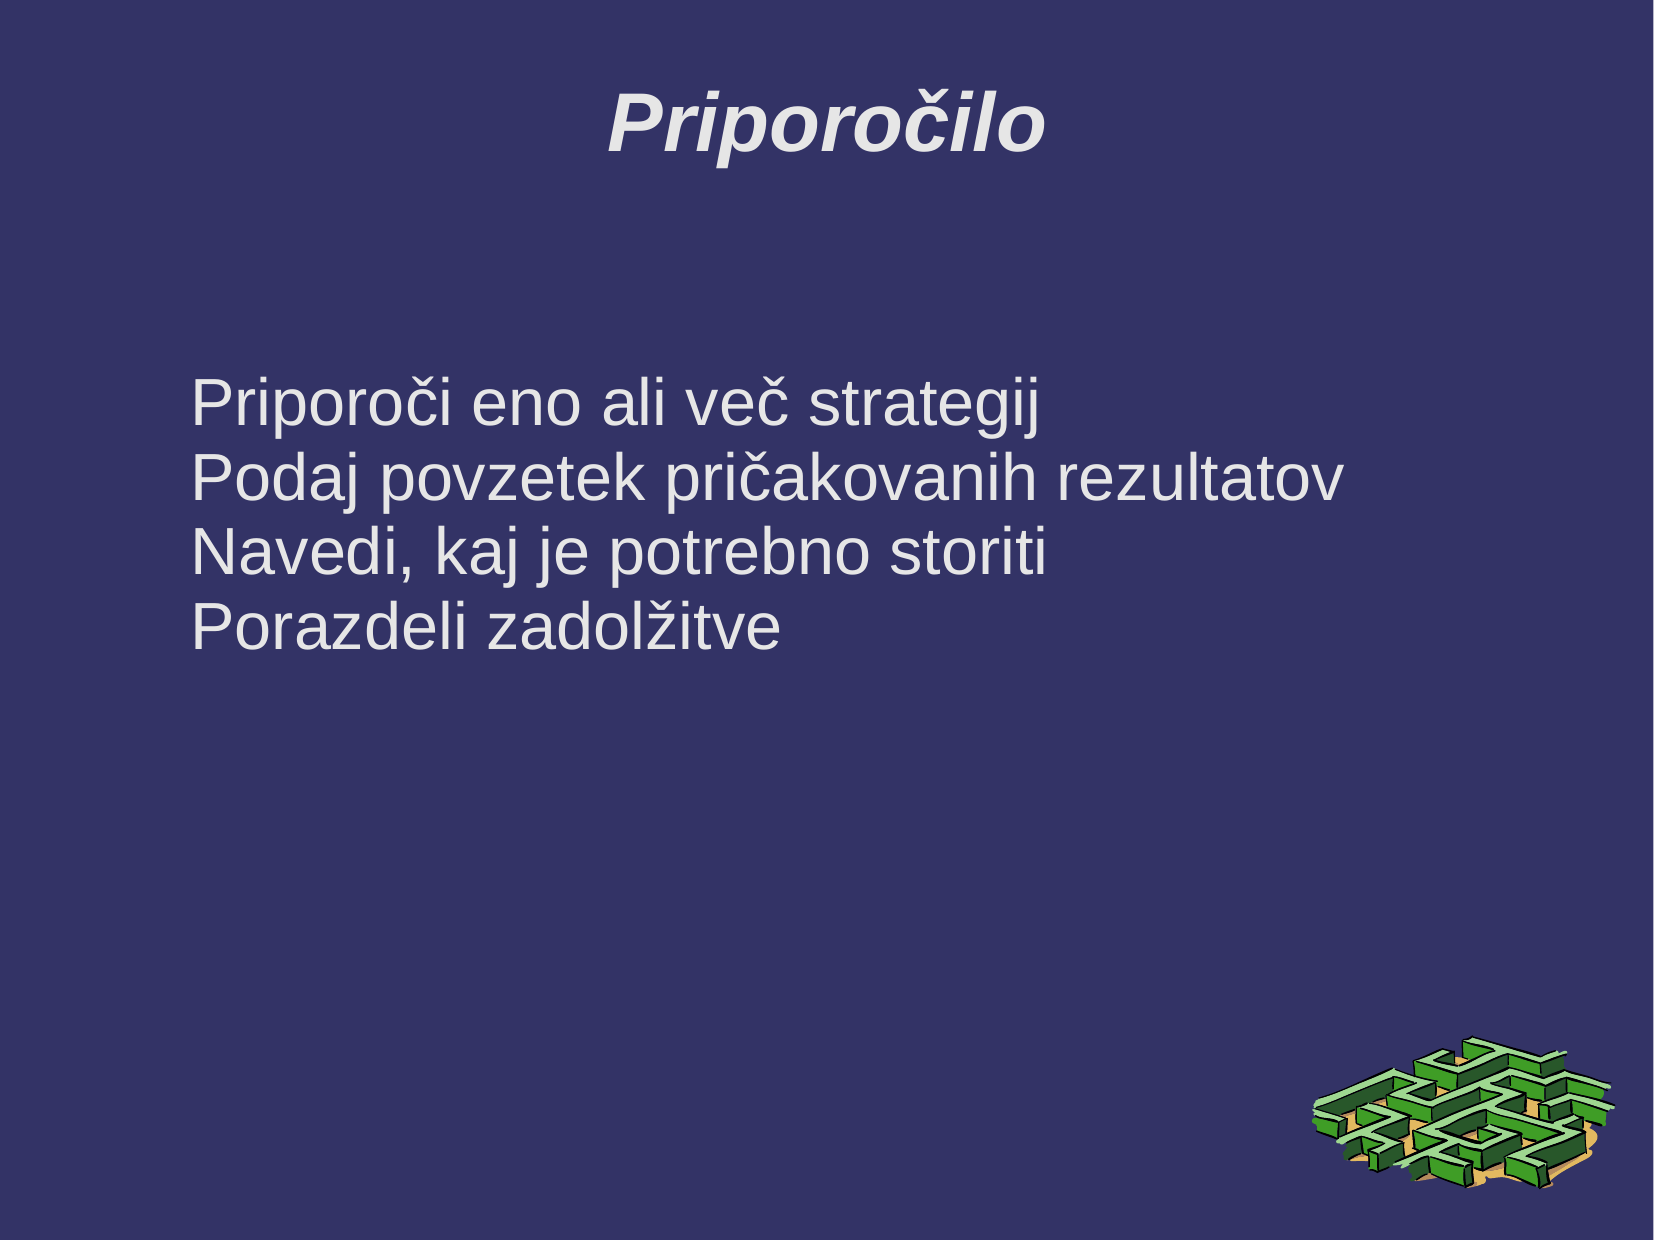

# Priporočilo
Priporoči eno ali več strategij
Podaj povzetek pričakovanih rezultatov
Navedi, kaj je potrebno storiti
Porazdeli zadolžitve